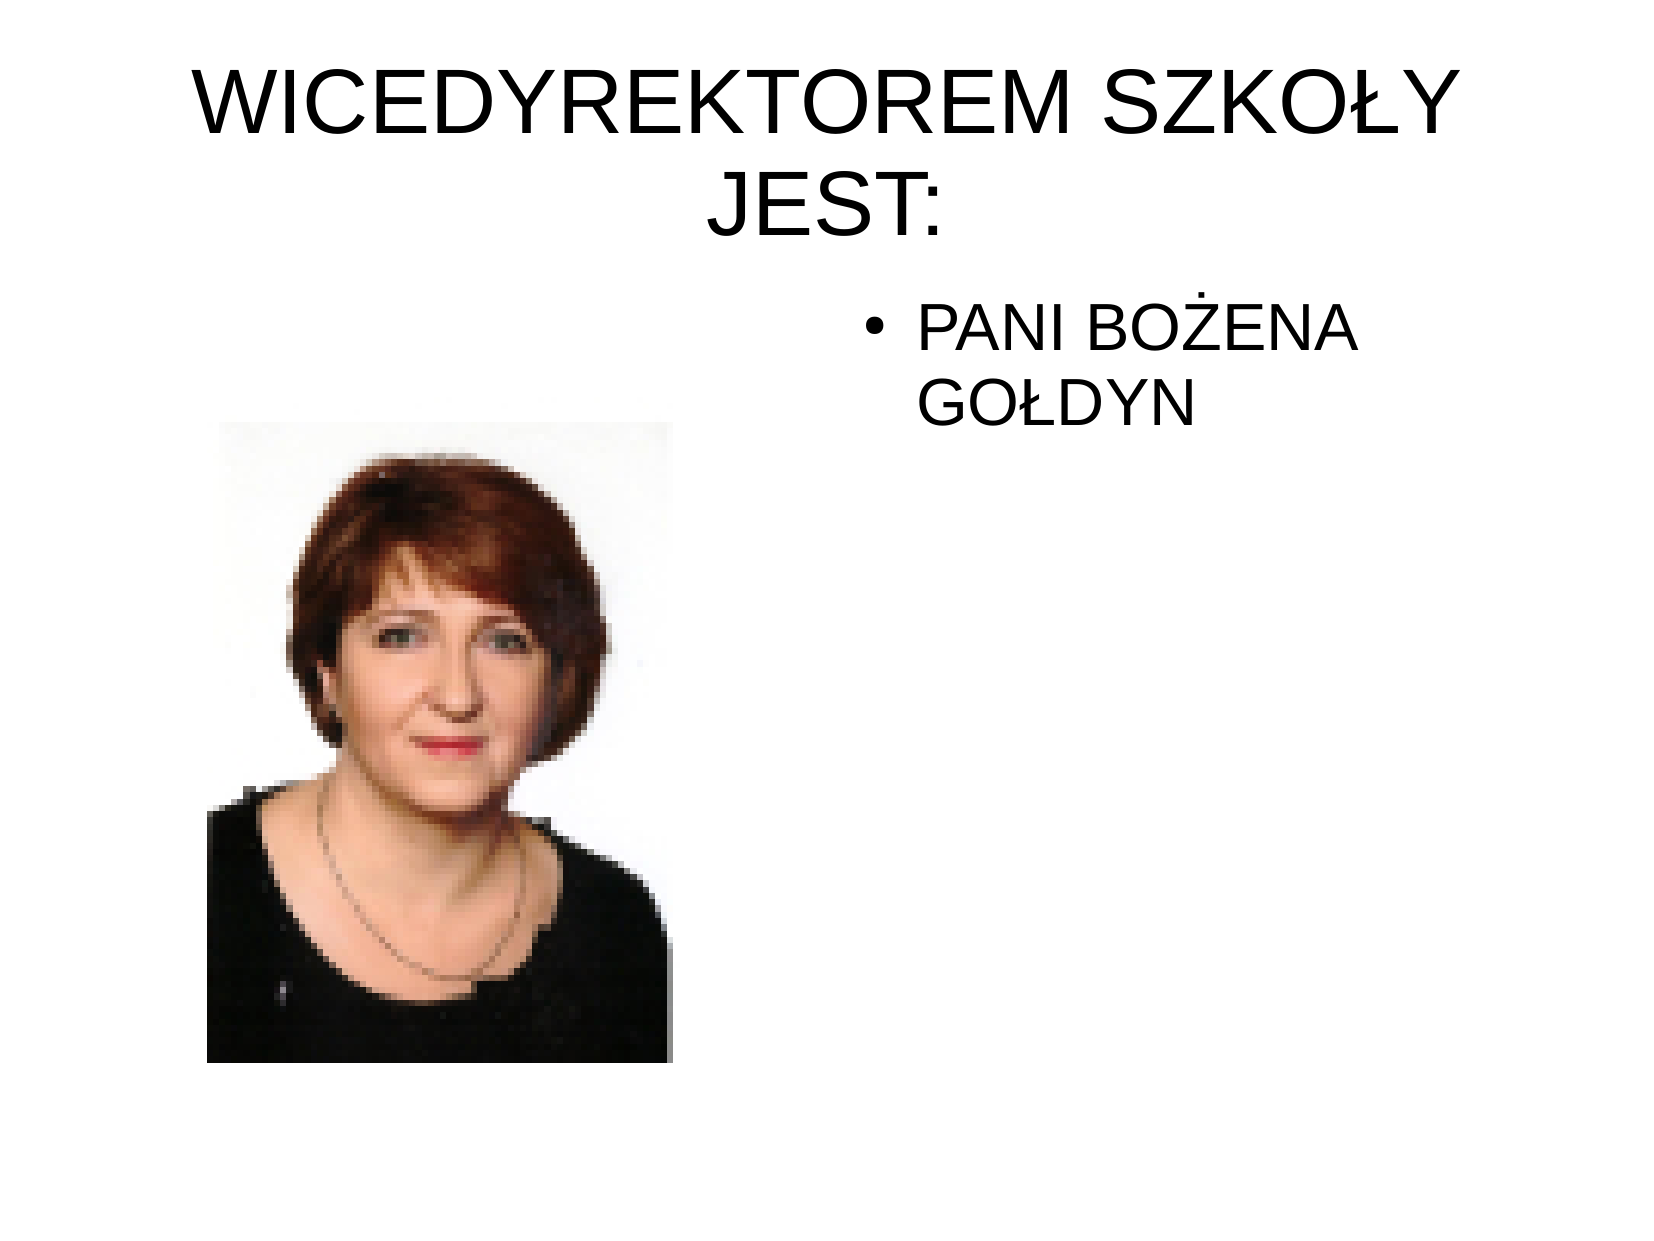

# WICEDYREKTOREM SZKOŁY JEST:
PANI BOŻENA GOŁDYN